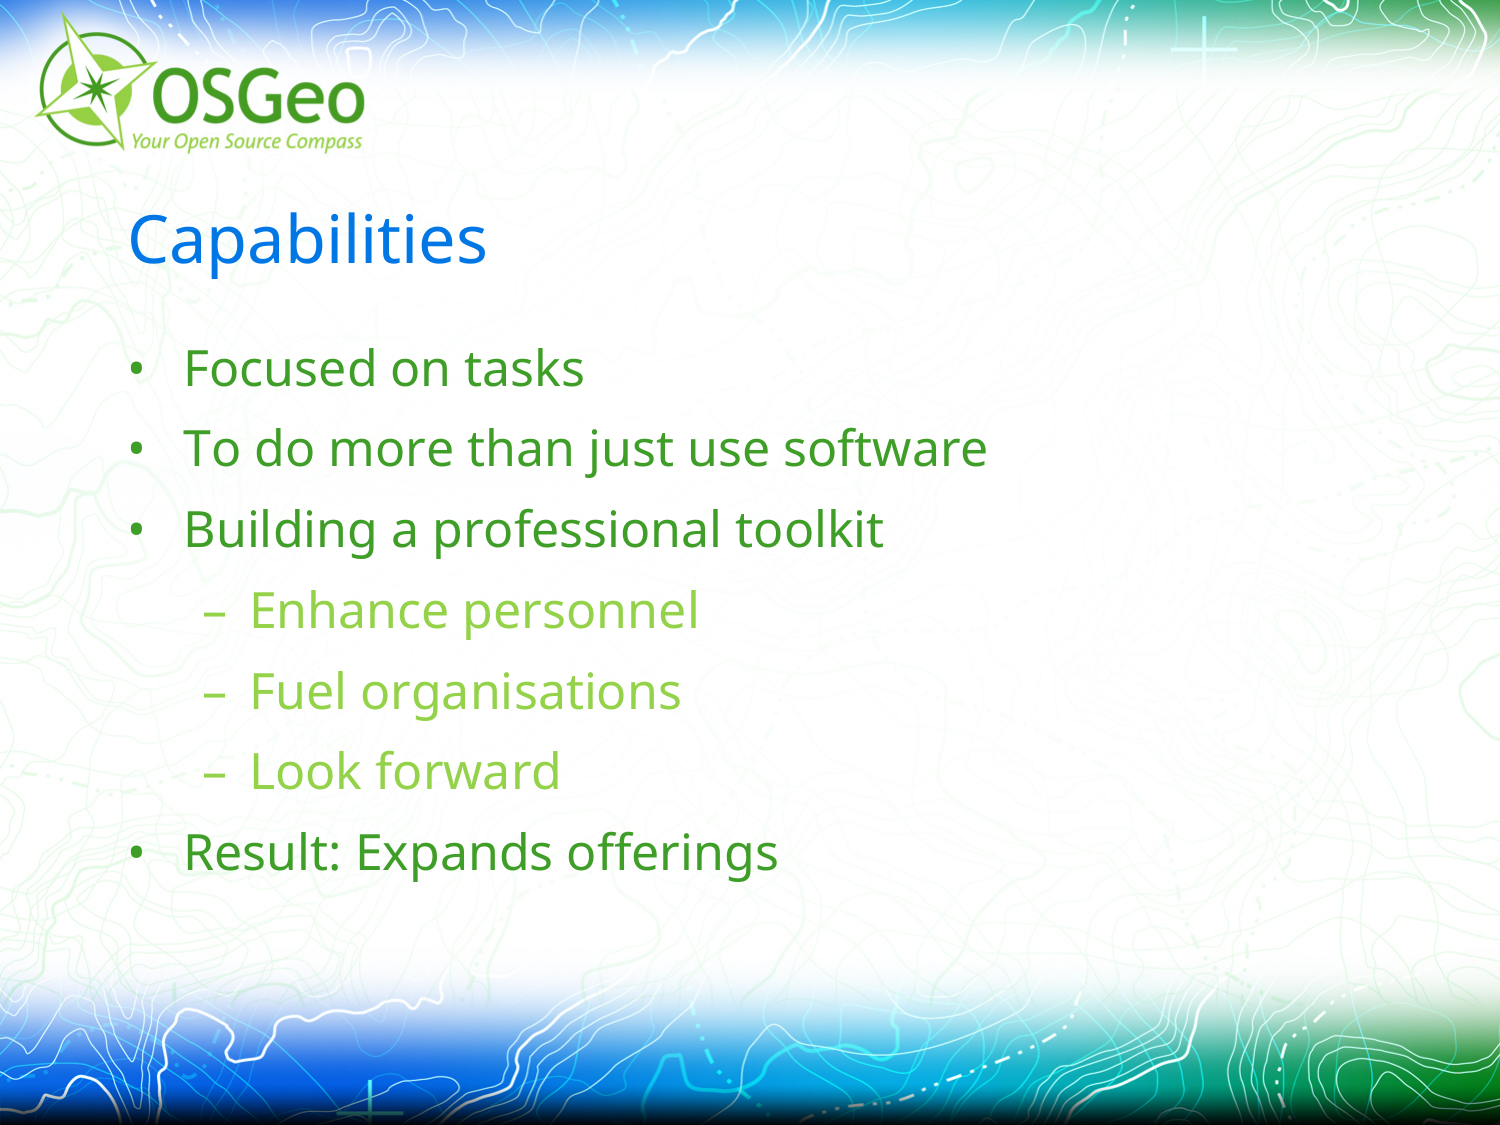

# Capabilities
Focused on tasks
To do more than just use software
Building a professional toolkit
Enhance personnel
Fuel organisations
Look forward
Result: Expands offerings